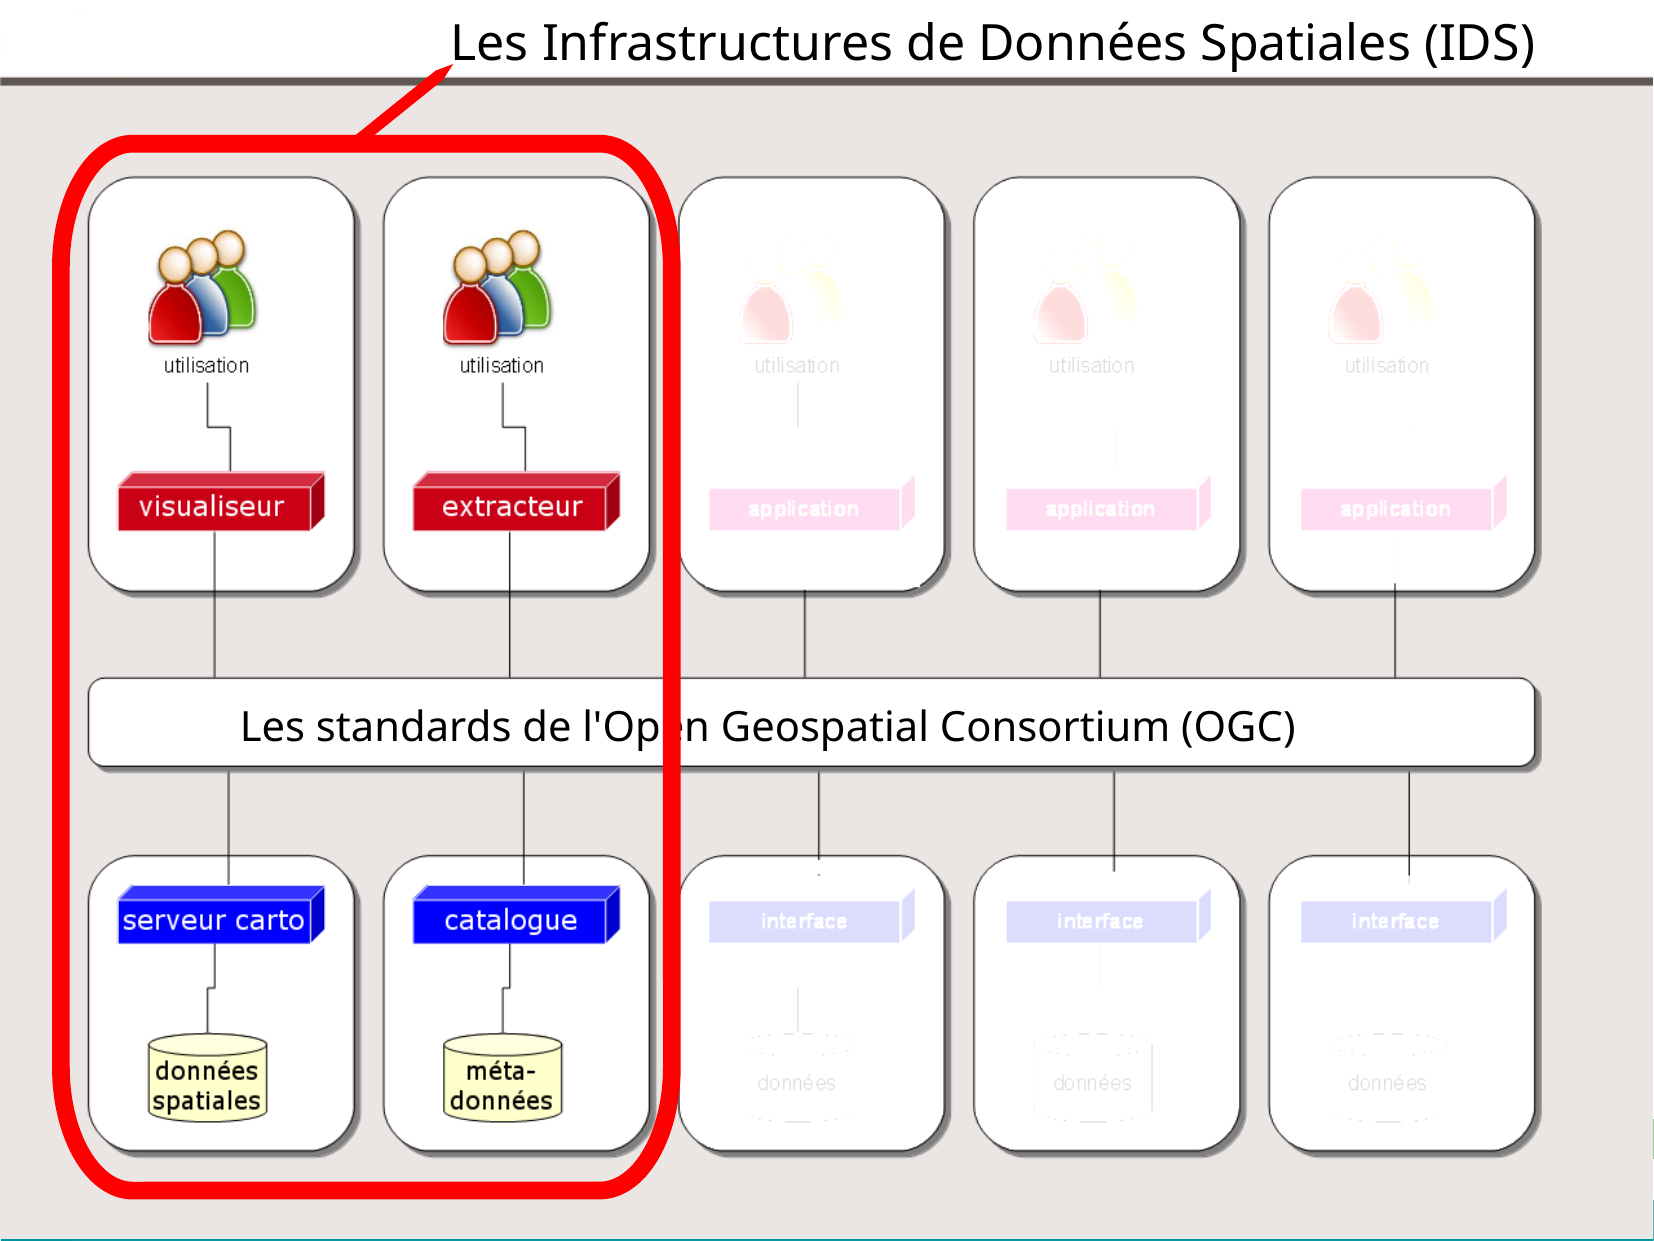

Les Infrastructures de Données Spatiales (IDS)
Les standards de l'Open Geospatial Consortium (OGC)